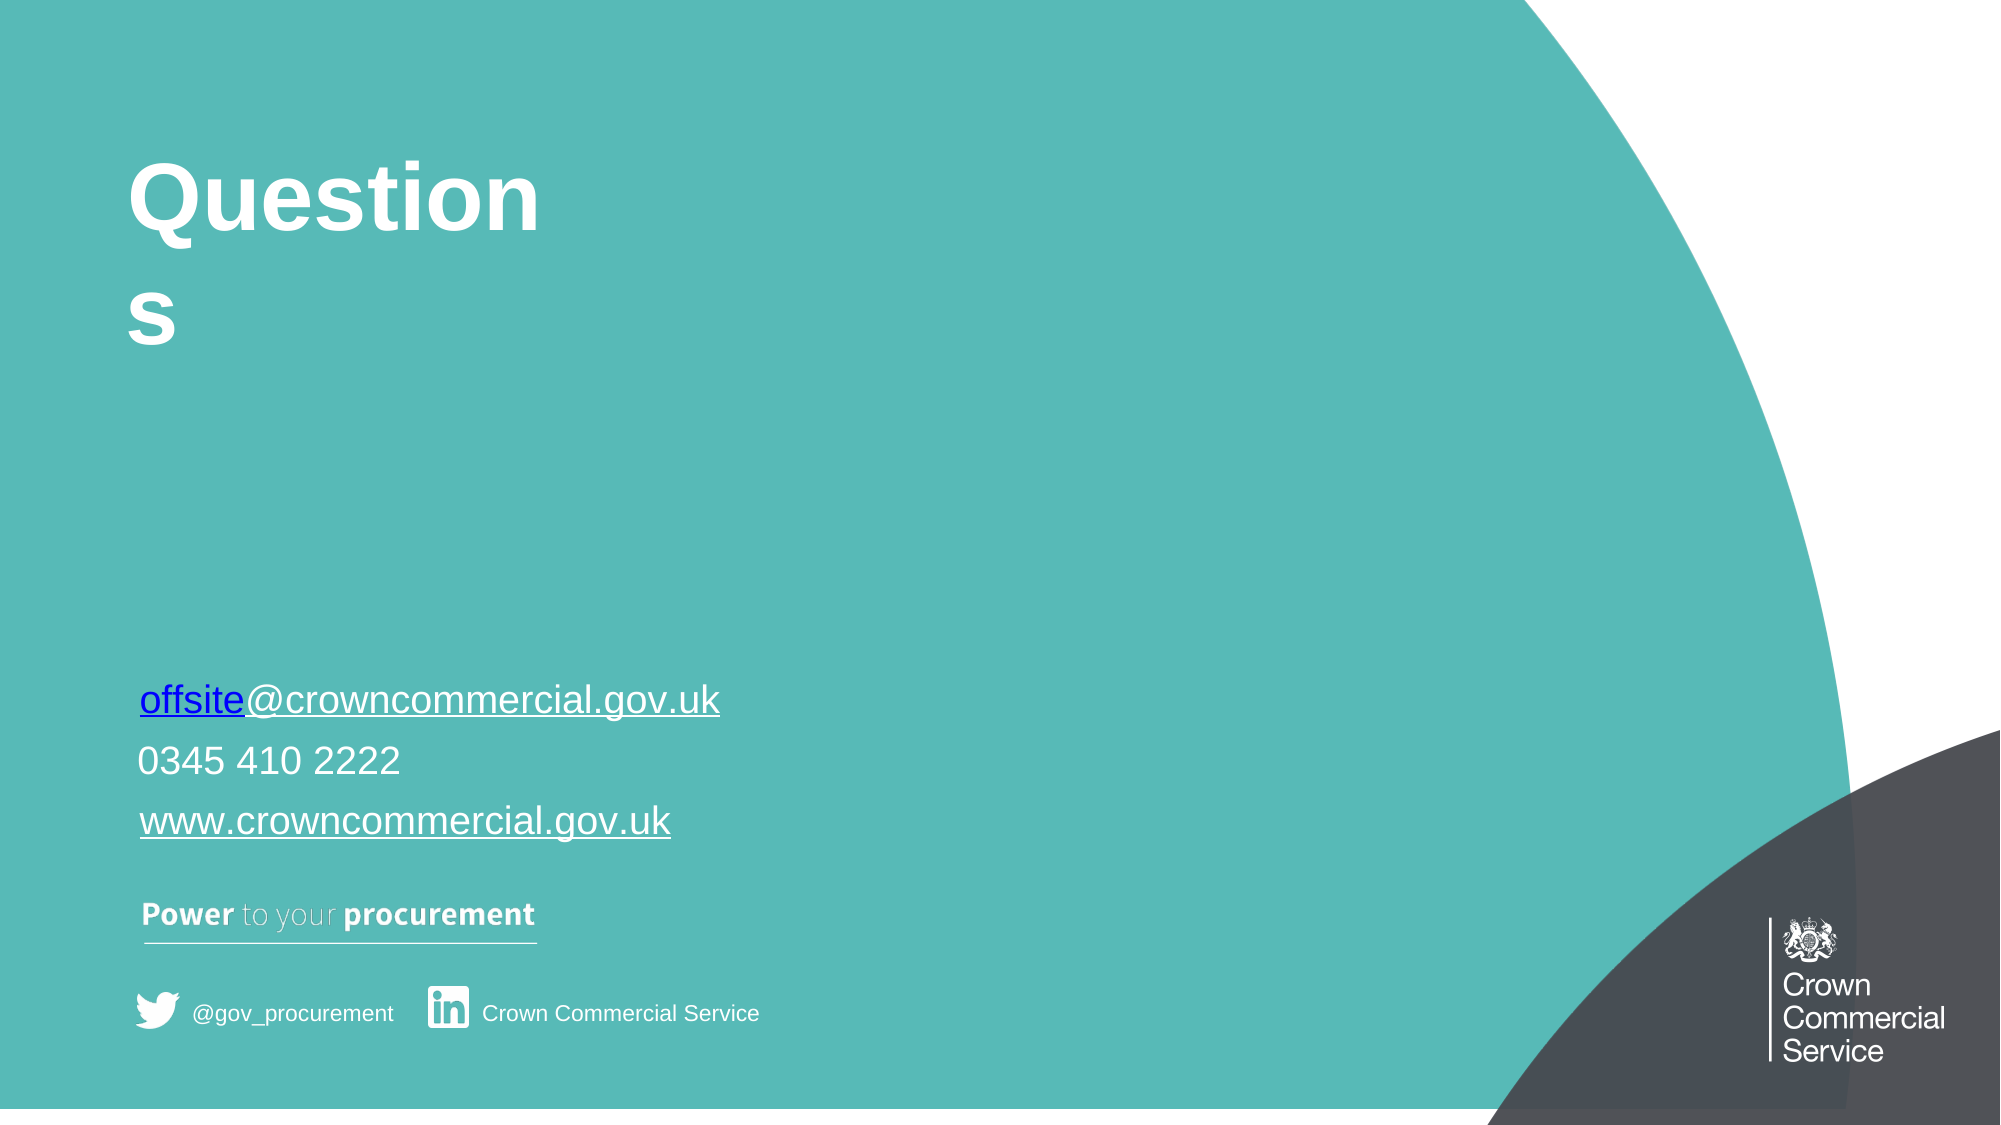

# Questions
offsite@crowncommercial.gov.uk 0345 410 2222
www.crowncommercial.gov.uk
@gov_procurement
Crown Commercial Service